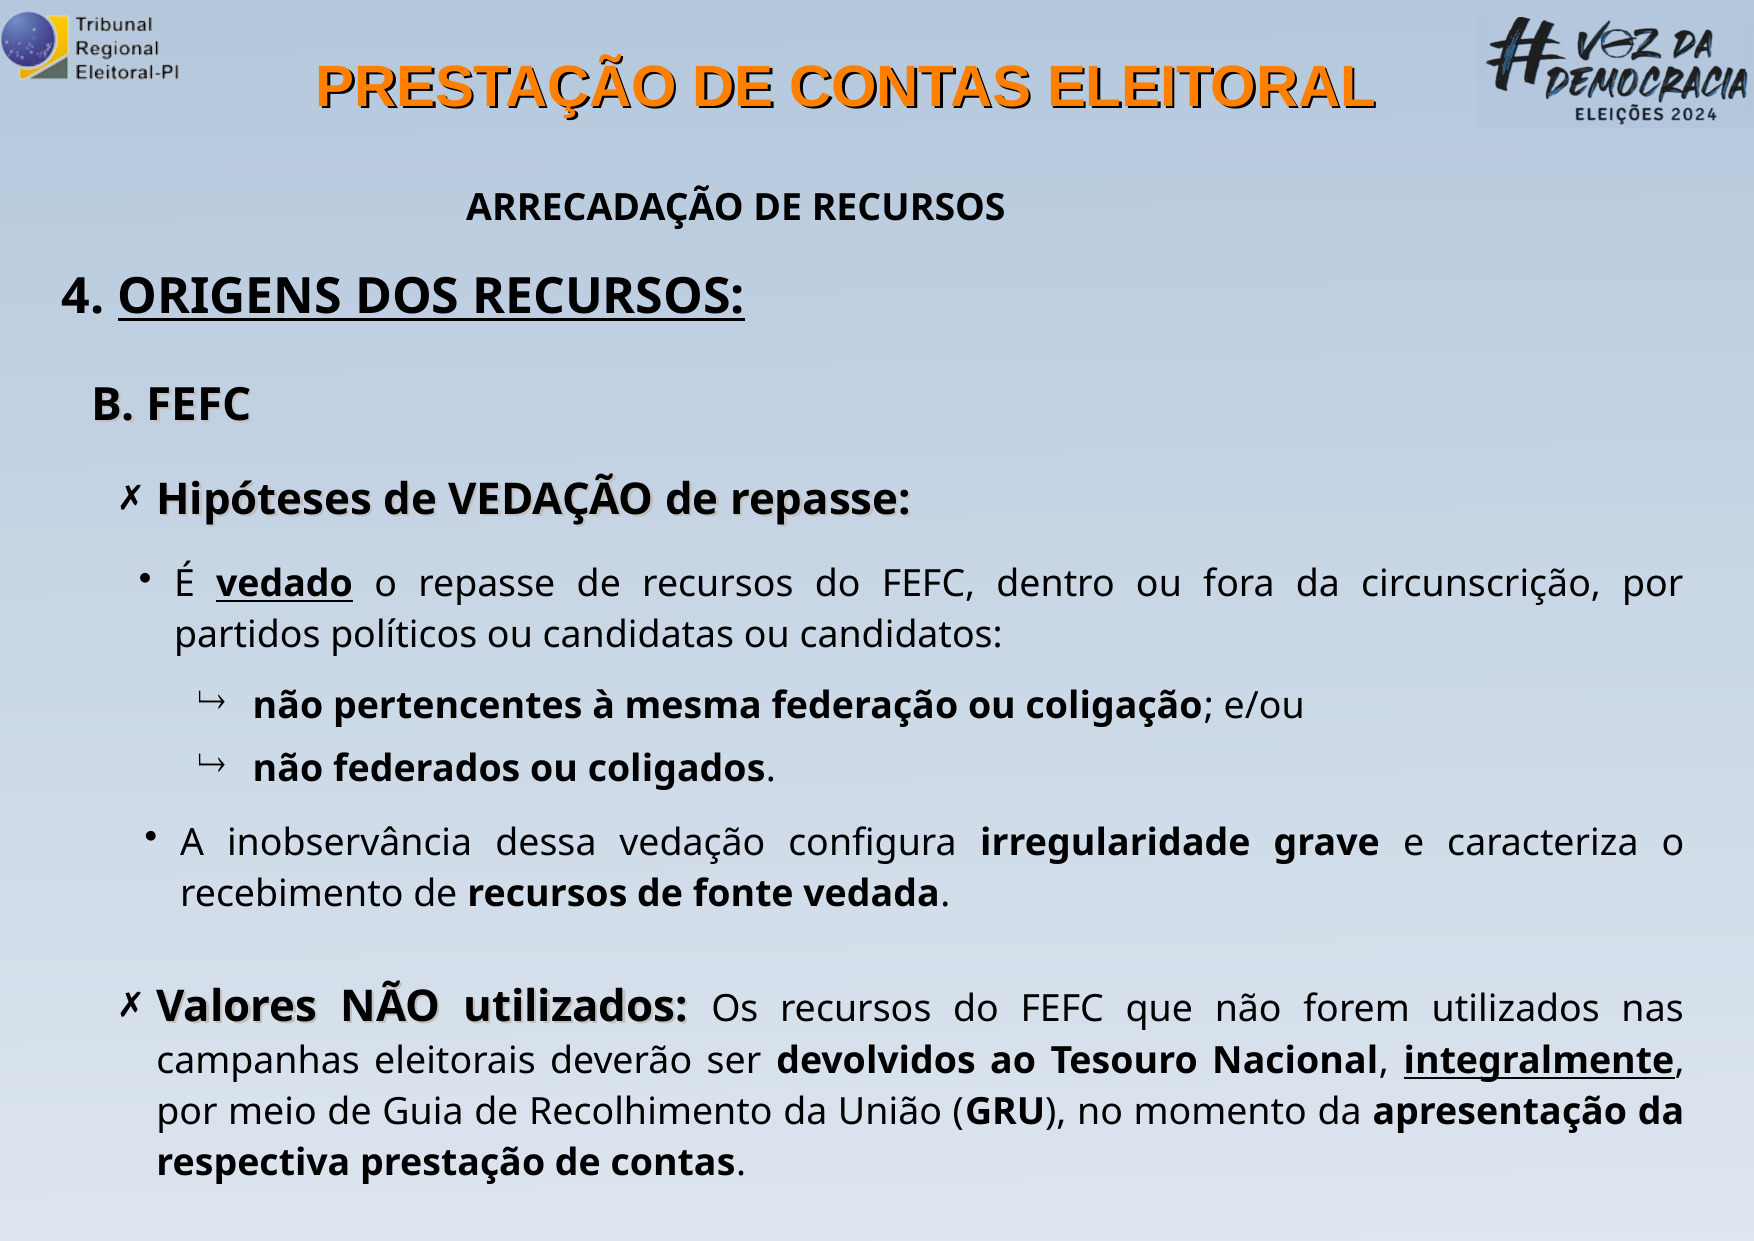

# PRESTAÇÃO DE CONTAS ELEITORAL
ARRECADAÇÃO DE RECURSOS
ORIGENS DOS RECURSOS:
B. FEFC
Hipóteses de VEDAÇÃO de repasse:
É vedado o repasse de recursos do FEFC, dentro ou fora da circunscrição, por partidos políticos ou candidatas ou candidatos:
 não pertencentes à mesma federação ou coligação; e/ou
 não federados ou coligados.
A inobservância dessa vedação configura irregularidade grave e caracteriza o recebimento de recursos de fonte vedada.
Valores NÃO utilizados: Os recursos do FEFC que não forem utilizados nas campanhas eleitorais deverão ser devolvidos ao Tesouro Nacional, integralmente, por meio de Guia de Recolhimento da União (GRU), no momento da apresentação da respectiva prestação de contas.